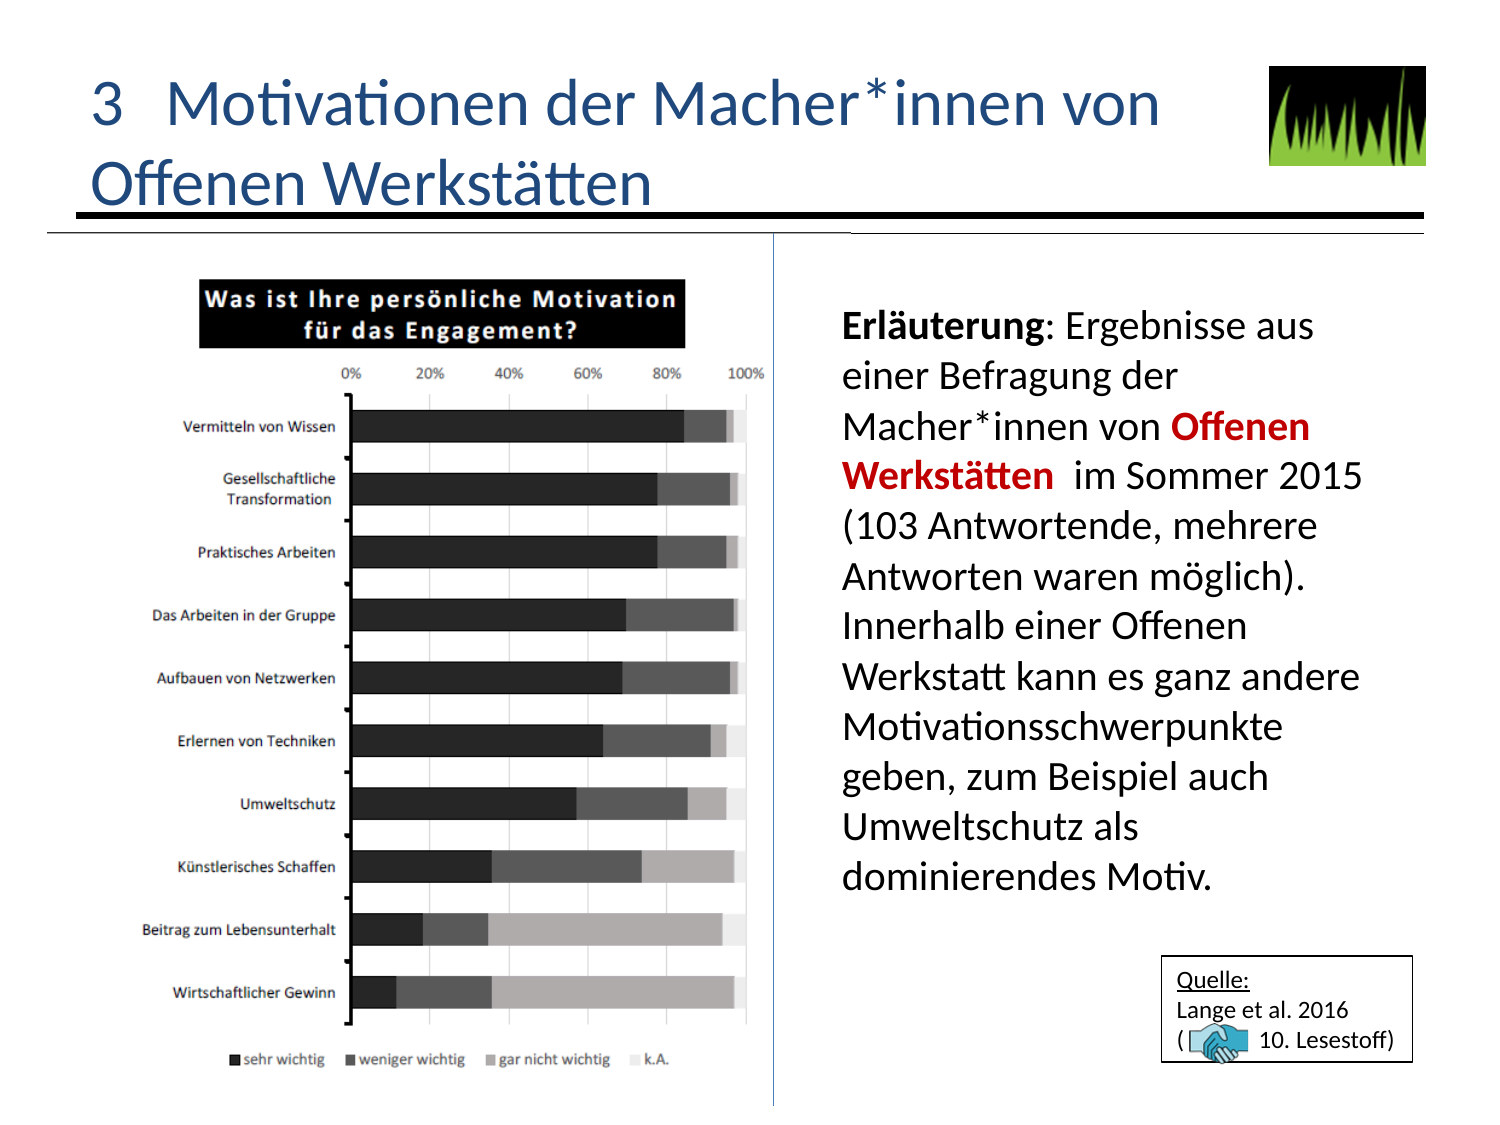

# 3	Motivationen der Macher*innen von 	Offenen Werkstätten
Erläuterung: Ergebnisse aus einer Befragung der Macher*innen von Offenen Werkstätten im Sommer 2015 (103 Antwortende, mehrere Antworten waren möglich). Innerhalb einer Offenen Werkstatt kann es ganz andere Motivationsschwerpunkte geben, zum Beispiel auch Umweltschutz als dominierendes Motiv.
Quelle:
Lange et al. 2016
( 10. Lesestoff)